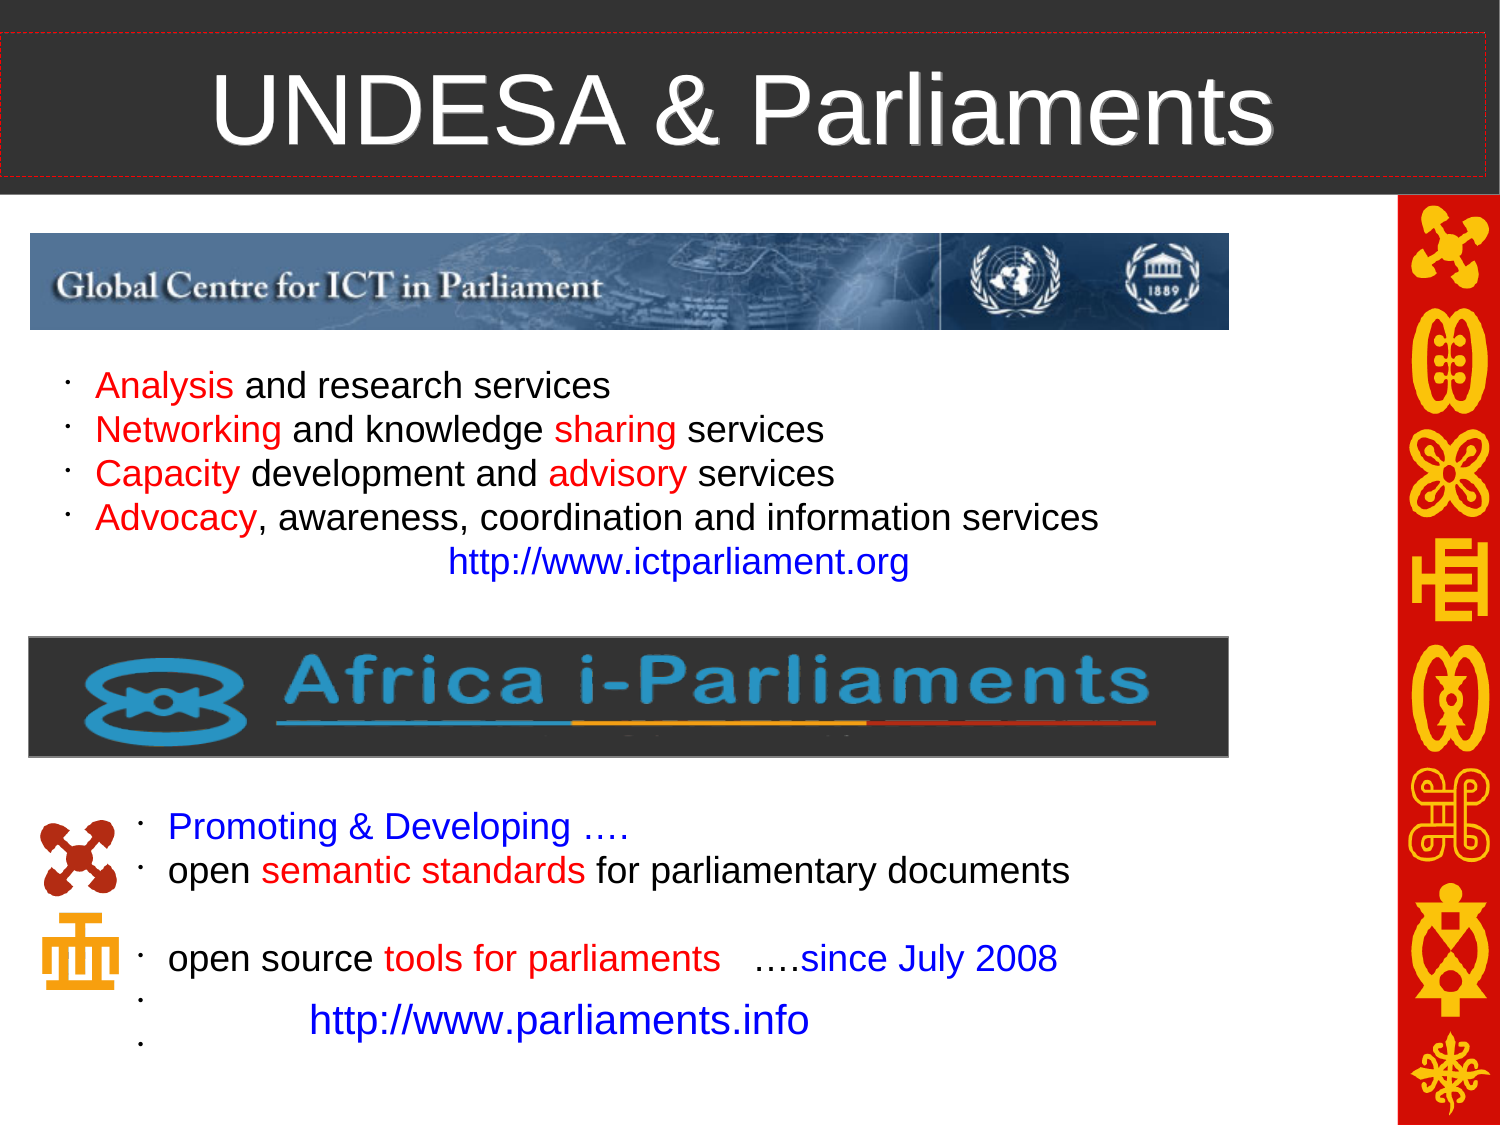

# UNDESA & Parliaments
Analysis and research services
Networking and knowledge sharing services
Capacity development and advisory services
Advocacy, awareness, coordination and information services
http://www.ictparliament.org
Promoting & Developing ….
open semantic standards for parliamentary documents
open source tools for parliaments ….since July 2008
http://www.parliaments.info